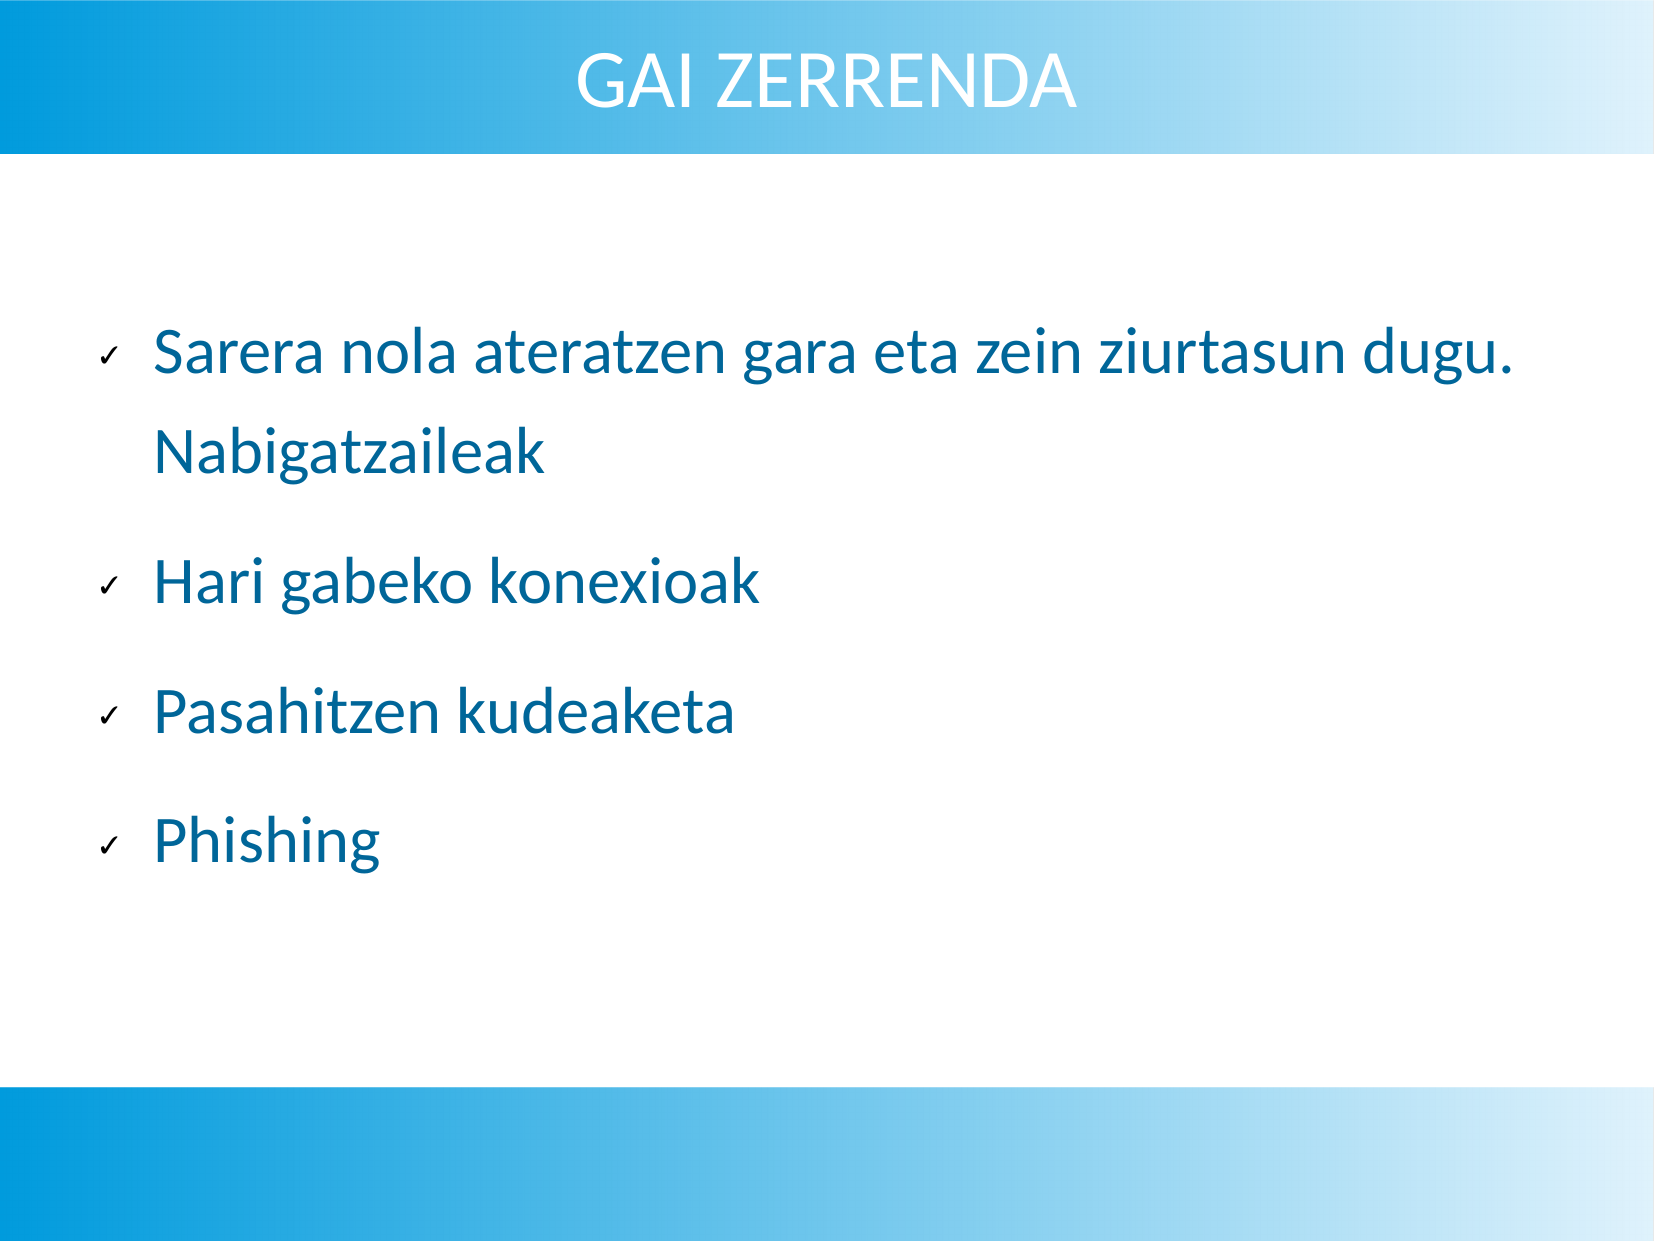

# GAI ZERRENDA
Sarera nola ateratzen gara eta zein ziurtasun dugu. Nabigatzaileak
Hari gabeko konexioak
Pasahitzen kudeaketa
Phishing